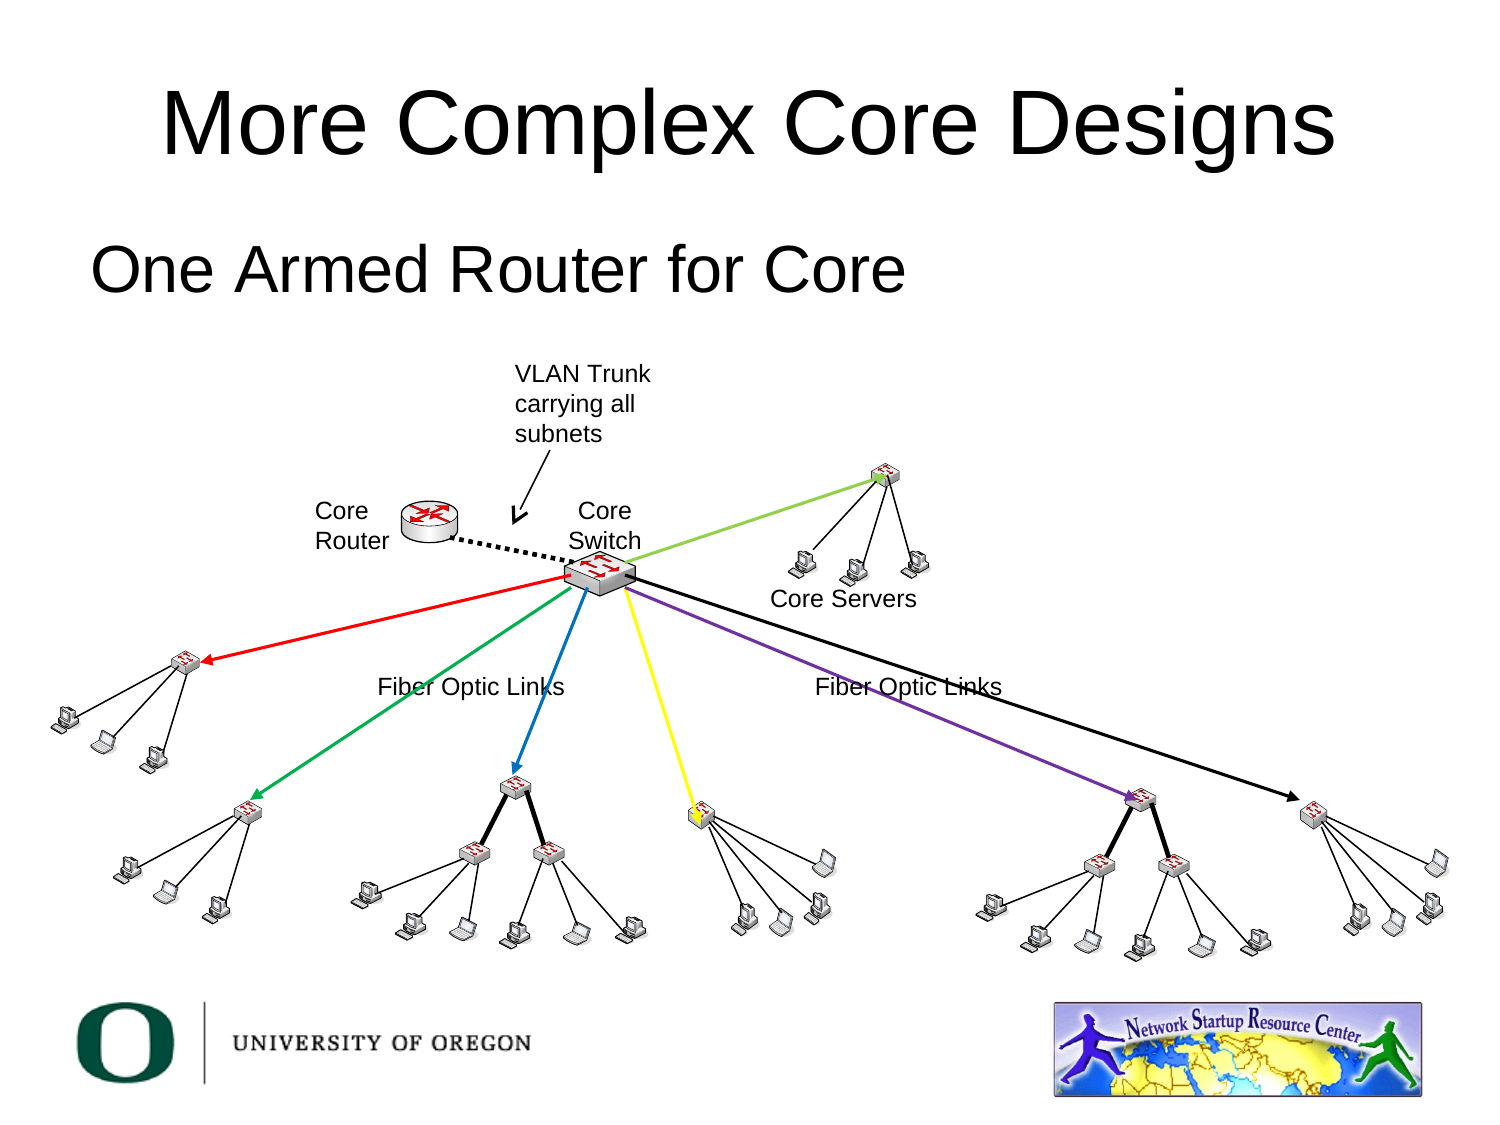

# More Complex Core Designs
One Armed Router for Core
VLAN Trunk carrying all subnets
Core Router
Core Switch
Core Servers
Fiber Optic Links
Fiber Optic Links